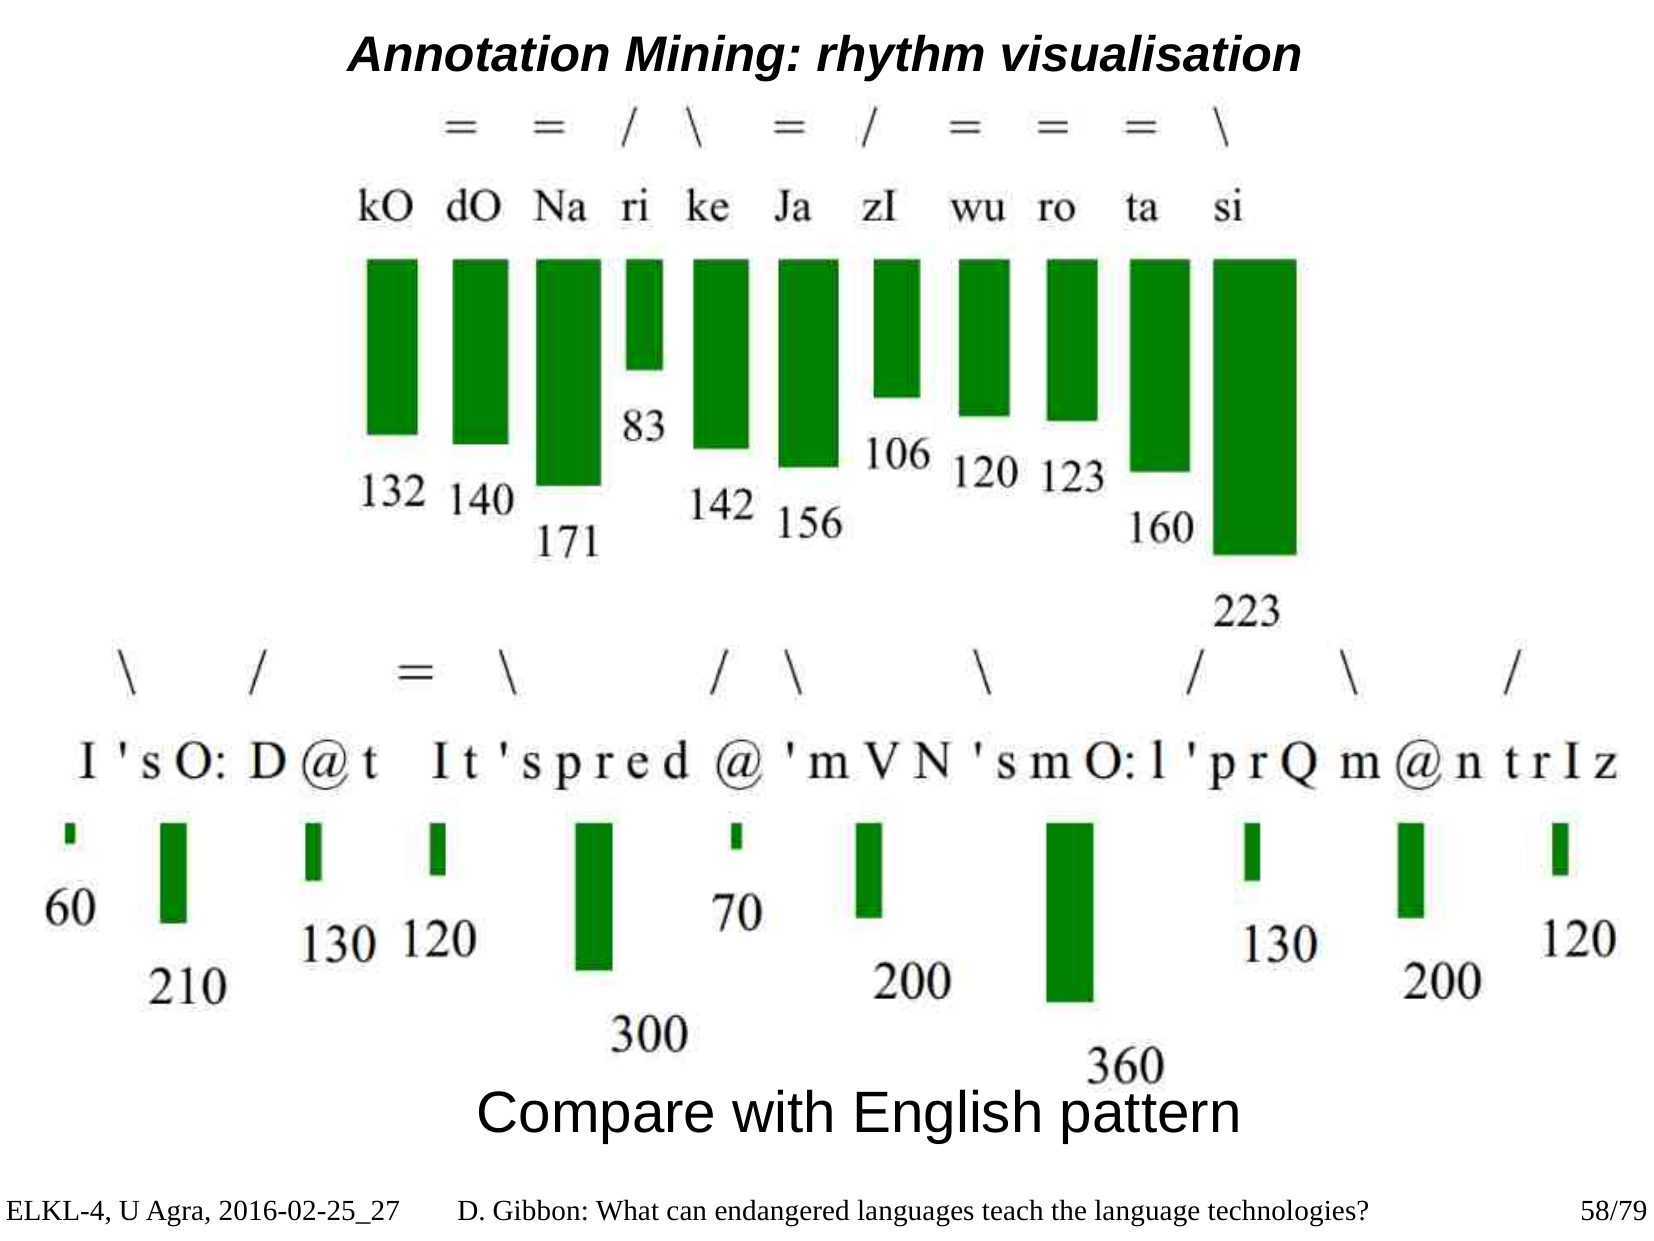

# Annotation Mining: rhythm visualisation
Compare with English pattern
ELKL-4, U Agra, 2016-02-25_27
D. Gibbon: What can endangered languages teach the language technologies?
58